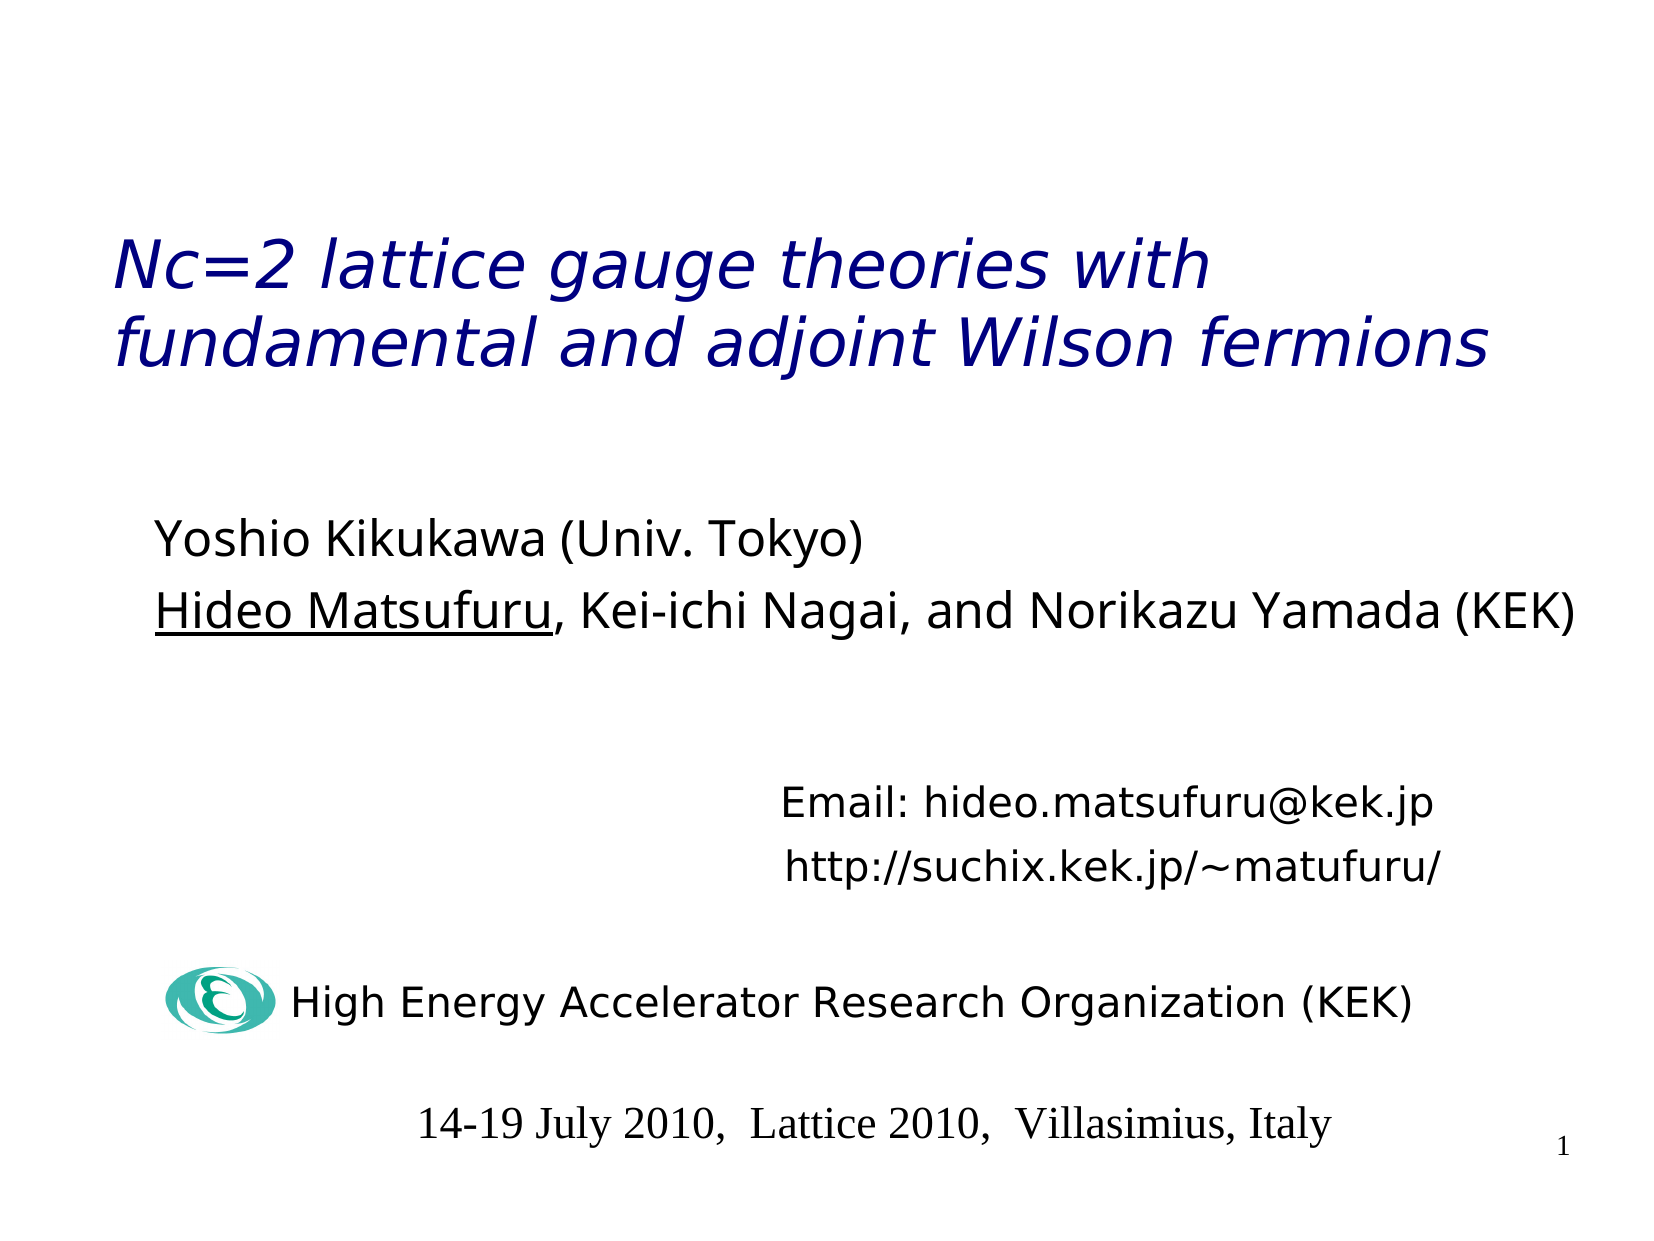

Nc=2 lattice gauge theories with
fundamental and adjoint Wilson fermions
Yoshio Kikukawa (Univ. Tokyo)
Hideo Matsufuru, Kei-ichi Nagai, and Norikazu Yamada (KEK)
Email: hideo.matsufuru@kek.jp
http://suchix.kek.jp/~matufuru/
High Energy Accelerator Research Organization (KEK)
14-19 July 2010, Lattice 2010, Villasimius, Italy
1